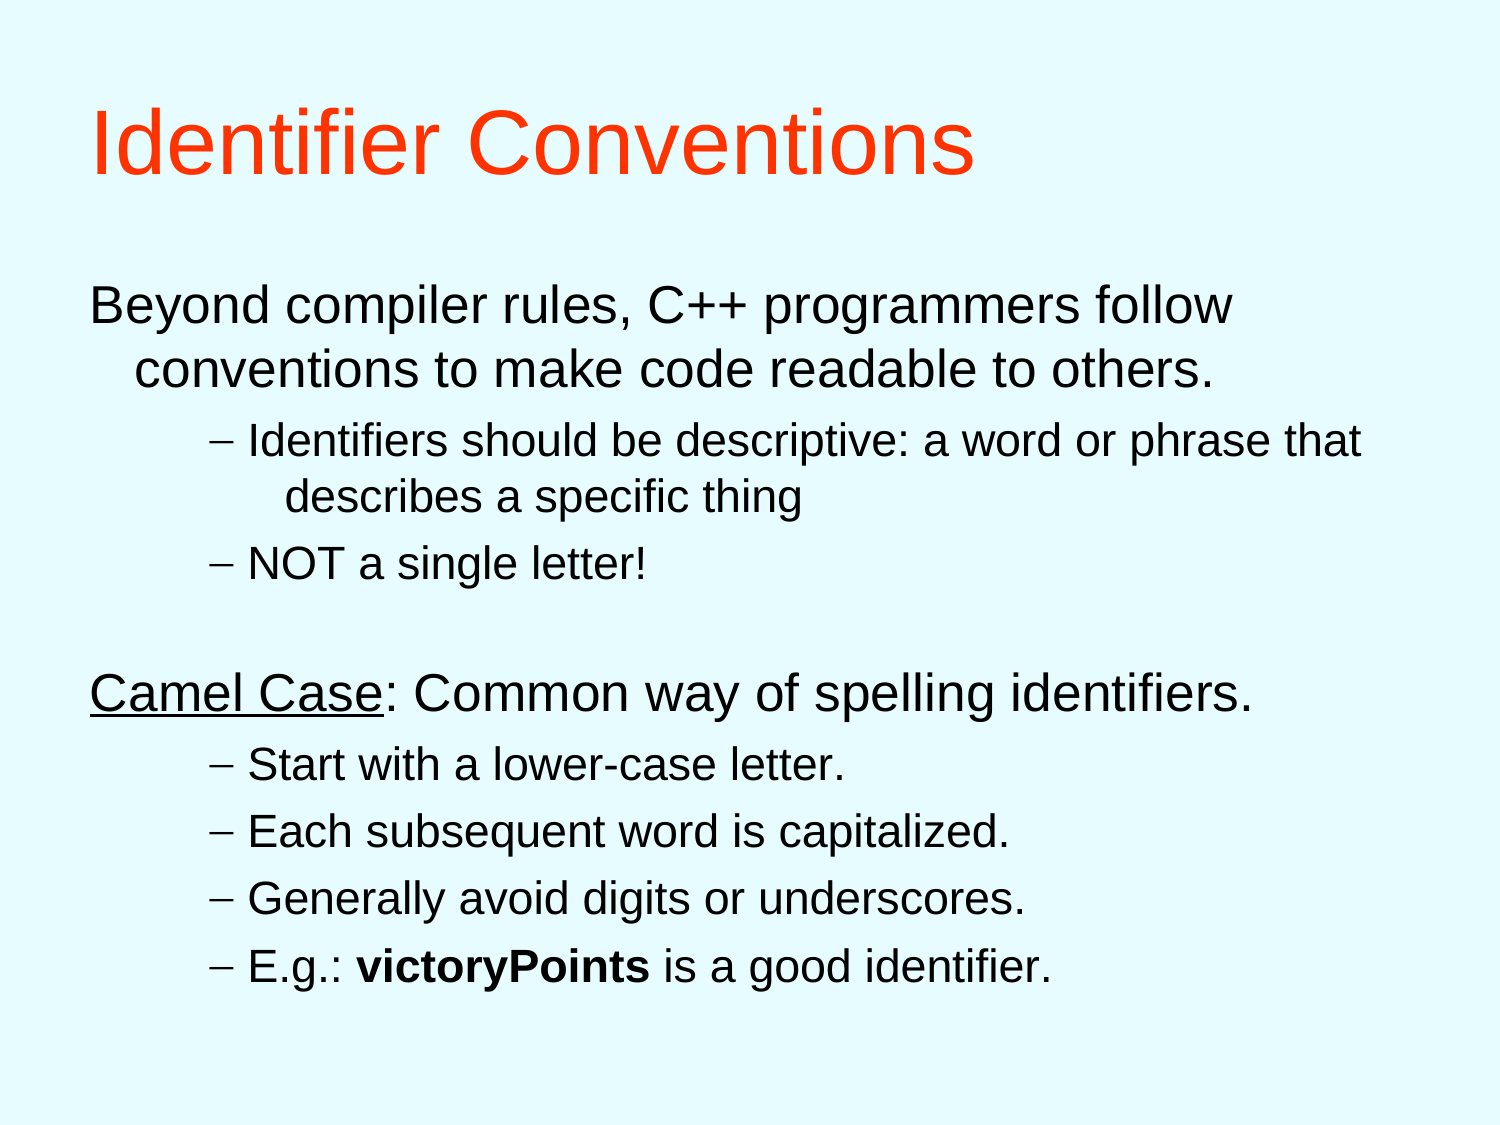

# Identifier Conventions
Beyond compiler rules, C++ programmers follow conventions to make code readable to others.
Identifiers should be descriptive: a word or phrase that describes a specific thing
NOT a single letter!
Camel Case: Common way of spelling identifiers.
Start with a lower-case letter.
Each subsequent word is capitalized.
Generally avoid digits or underscores.
E.g.: victoryPoints is a good identifier.